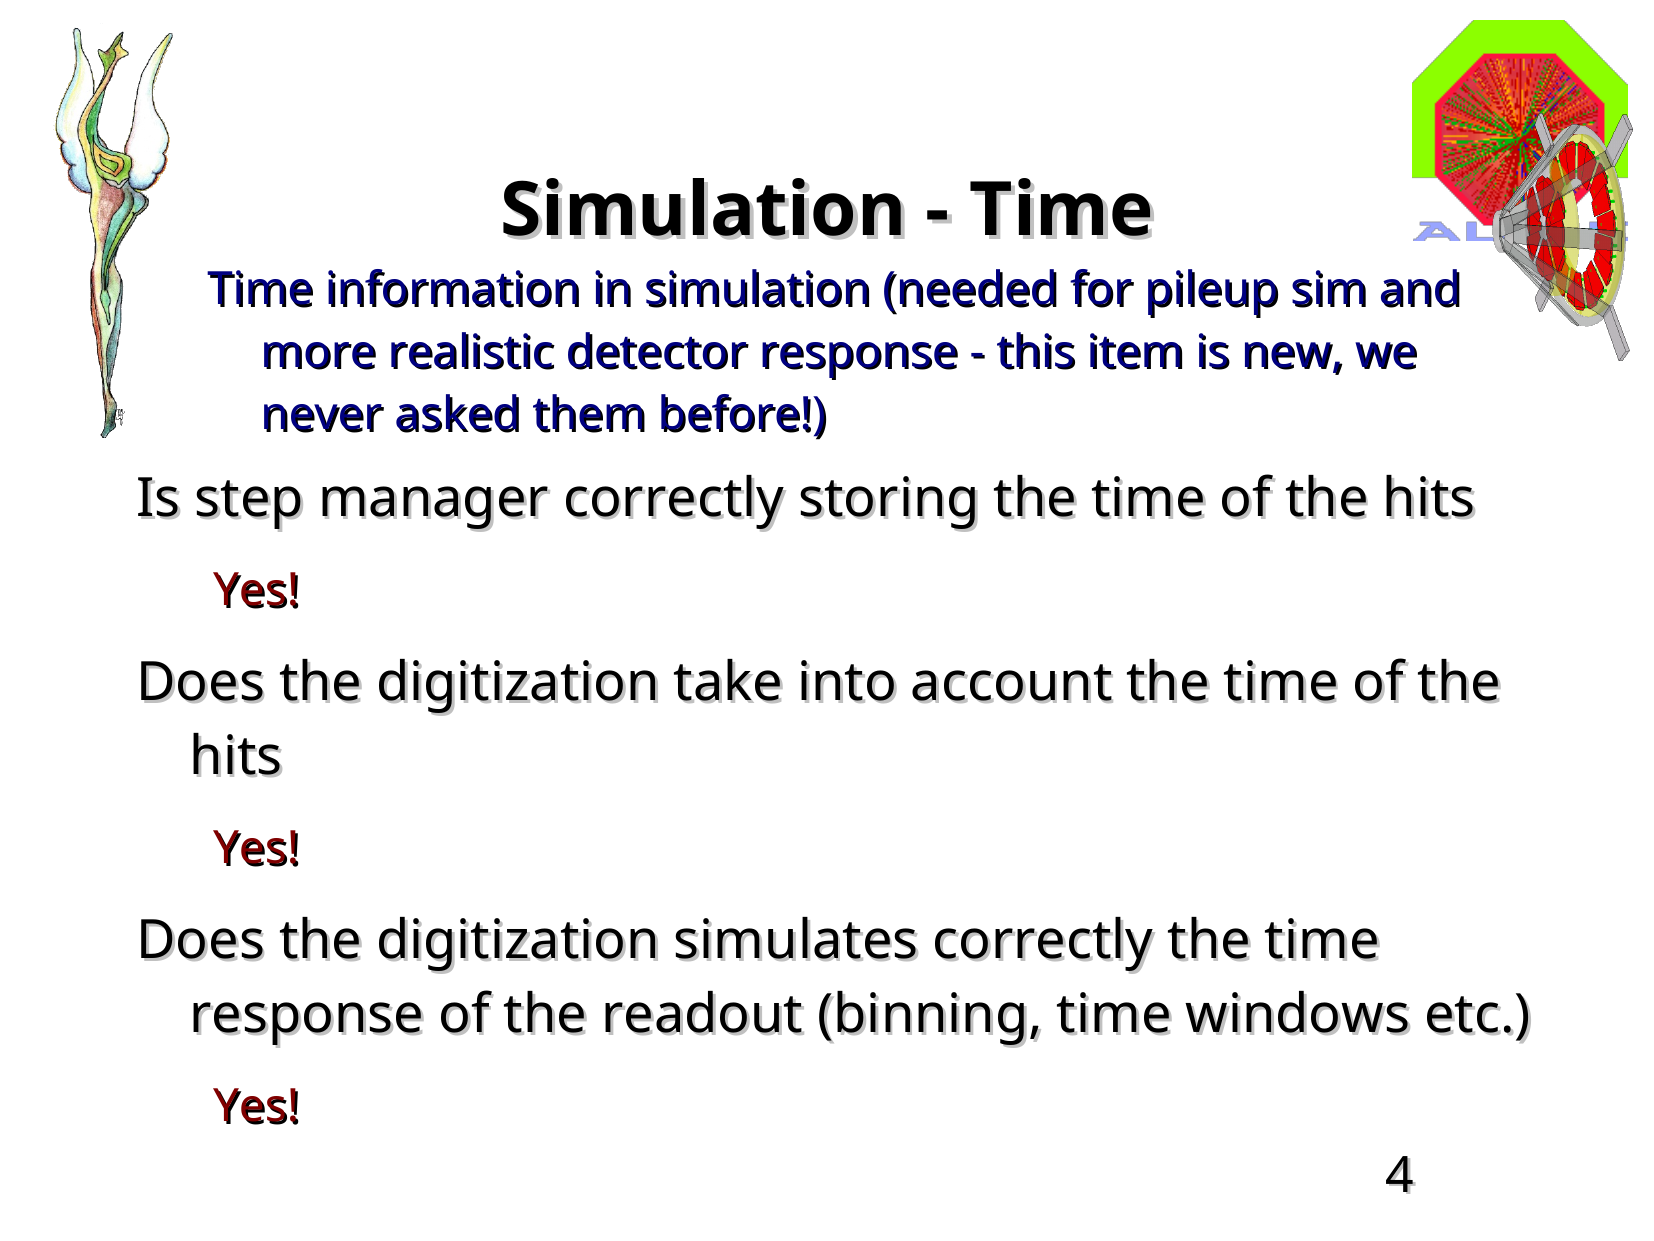

# Simulation - Time
Time information in simulation (needed for pileup sim and more realistic detector response - this item is new, we never asked them before!)
Is step manager correctly storing the time of the hits
Yes!
Does the digitization take into account the time of the hits
Yes!
Does the digitization simulates correctly the time response of the readout (binning, time windows etc.)
Yes!